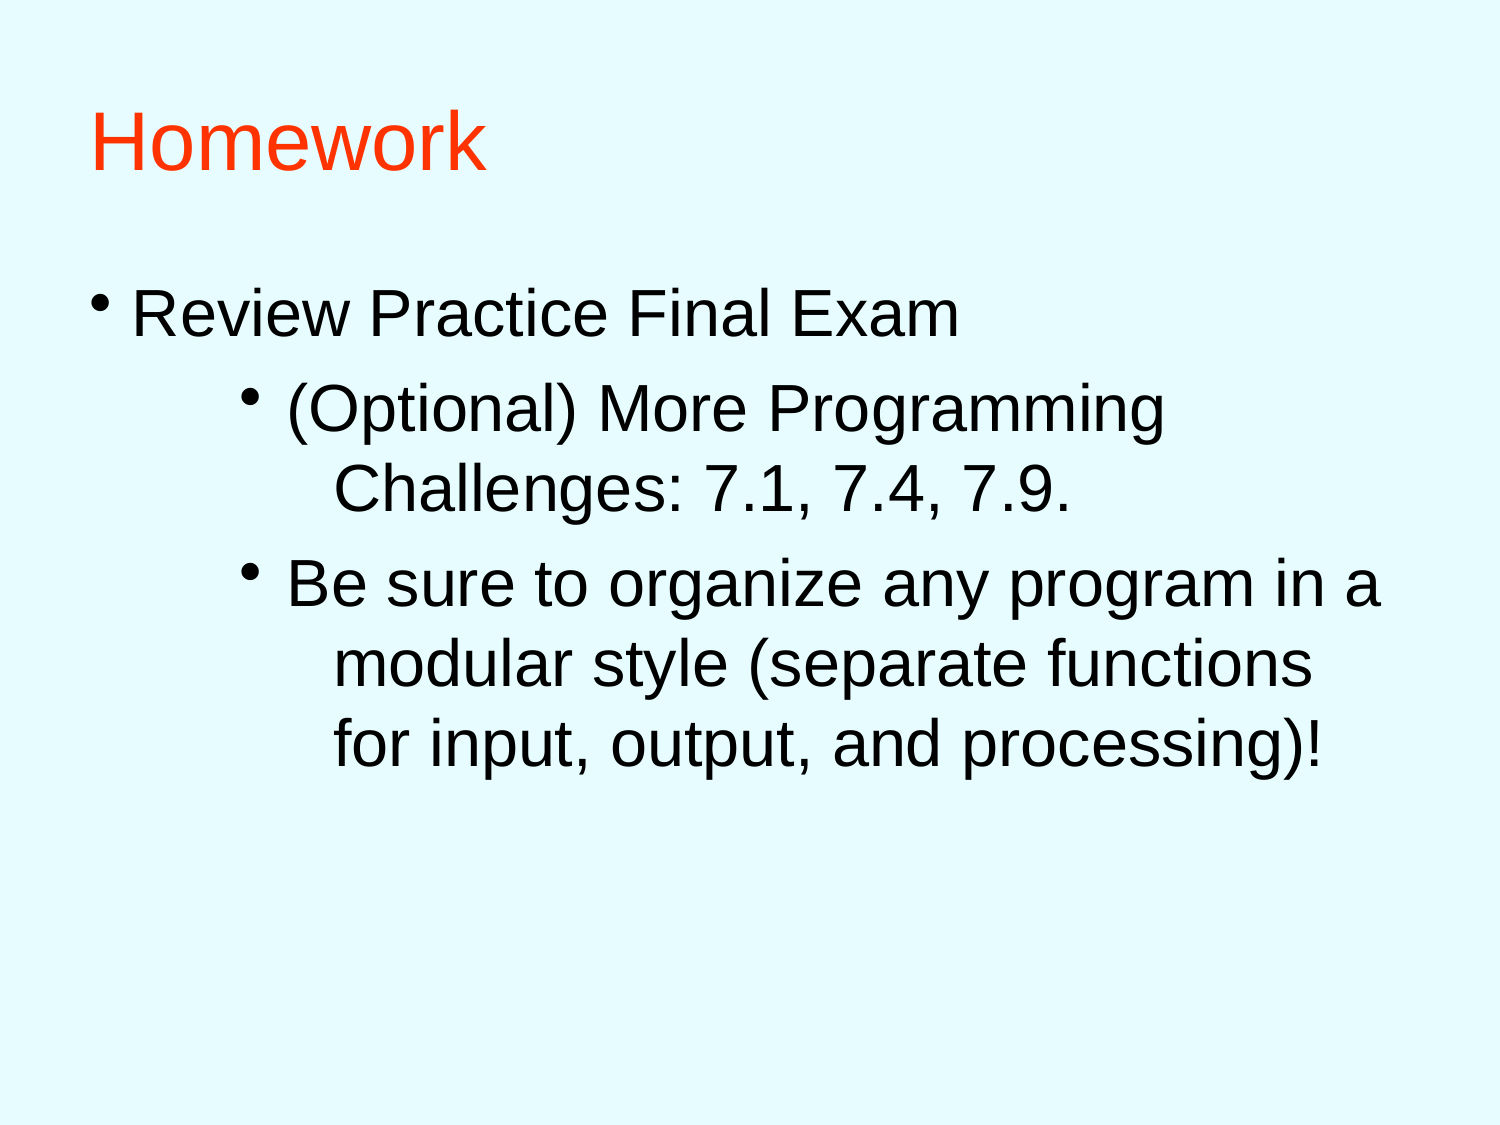

# Homework
 Review Practice Final Exam
(Optional) More Programming Challenges: 7.1, 7.4, 7.9.
Be sure to organize any program in a modular style (separate functions for input, output, and processing)!